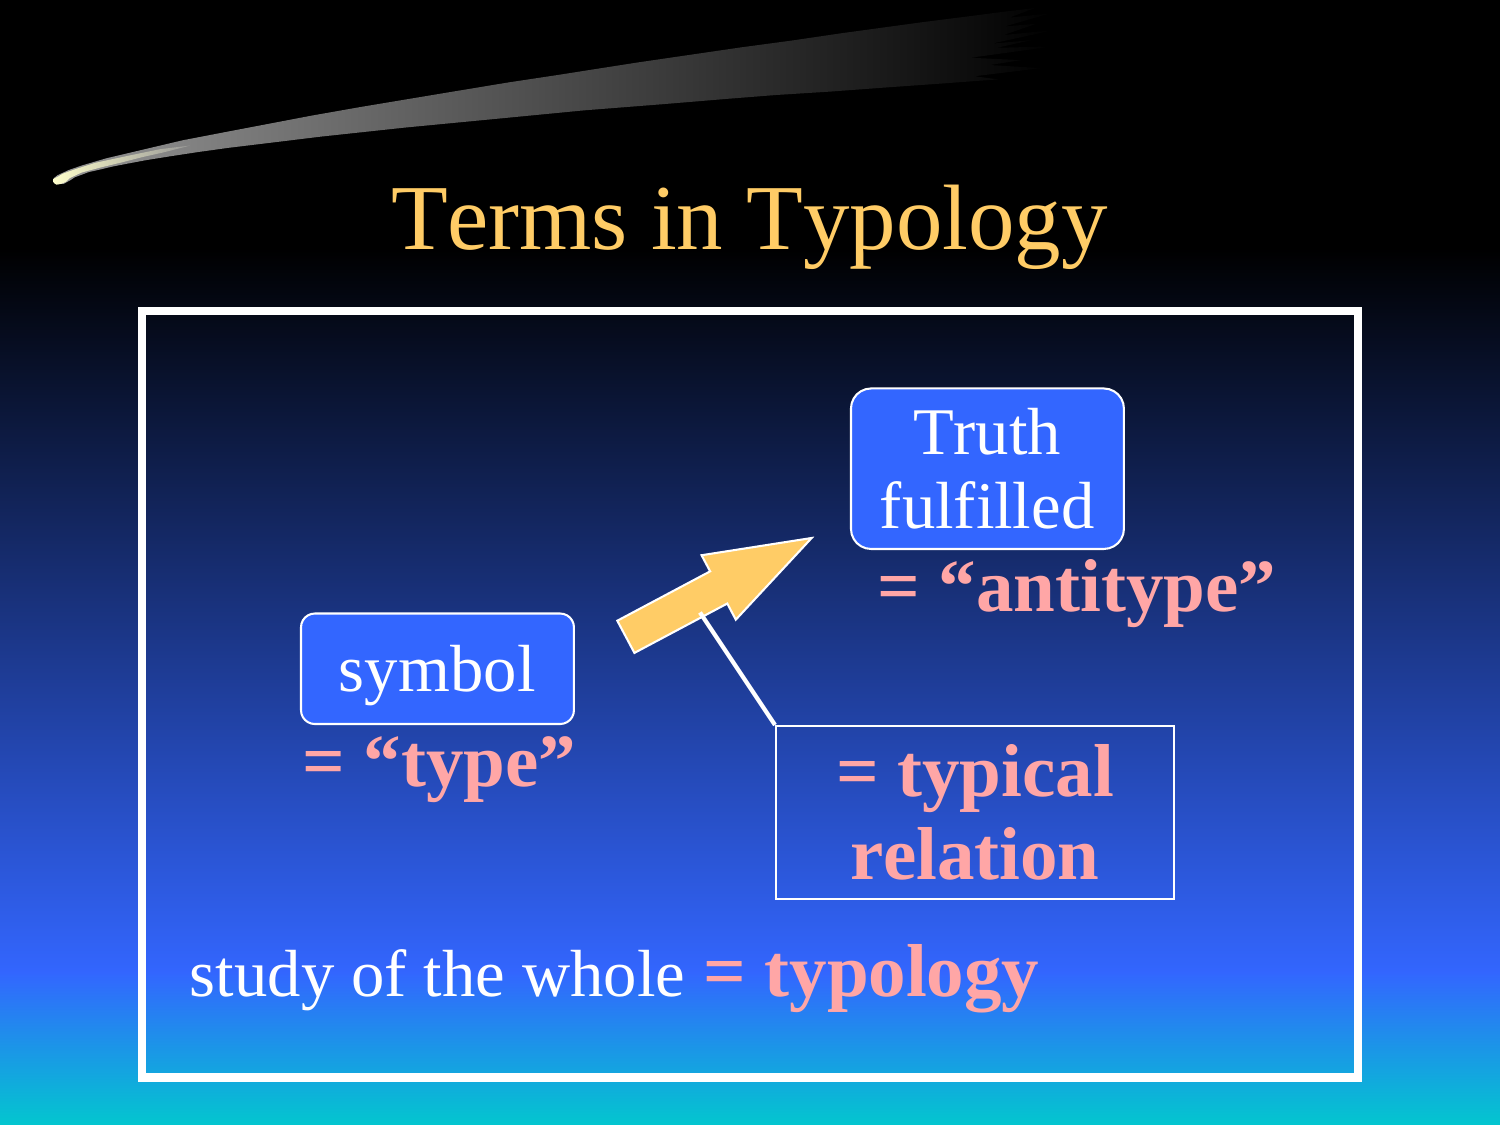

# Terms in Typology
study of the whole = typology
Truth
fulfilled
= “antitype”
= typical
relation
symbol
= “type”